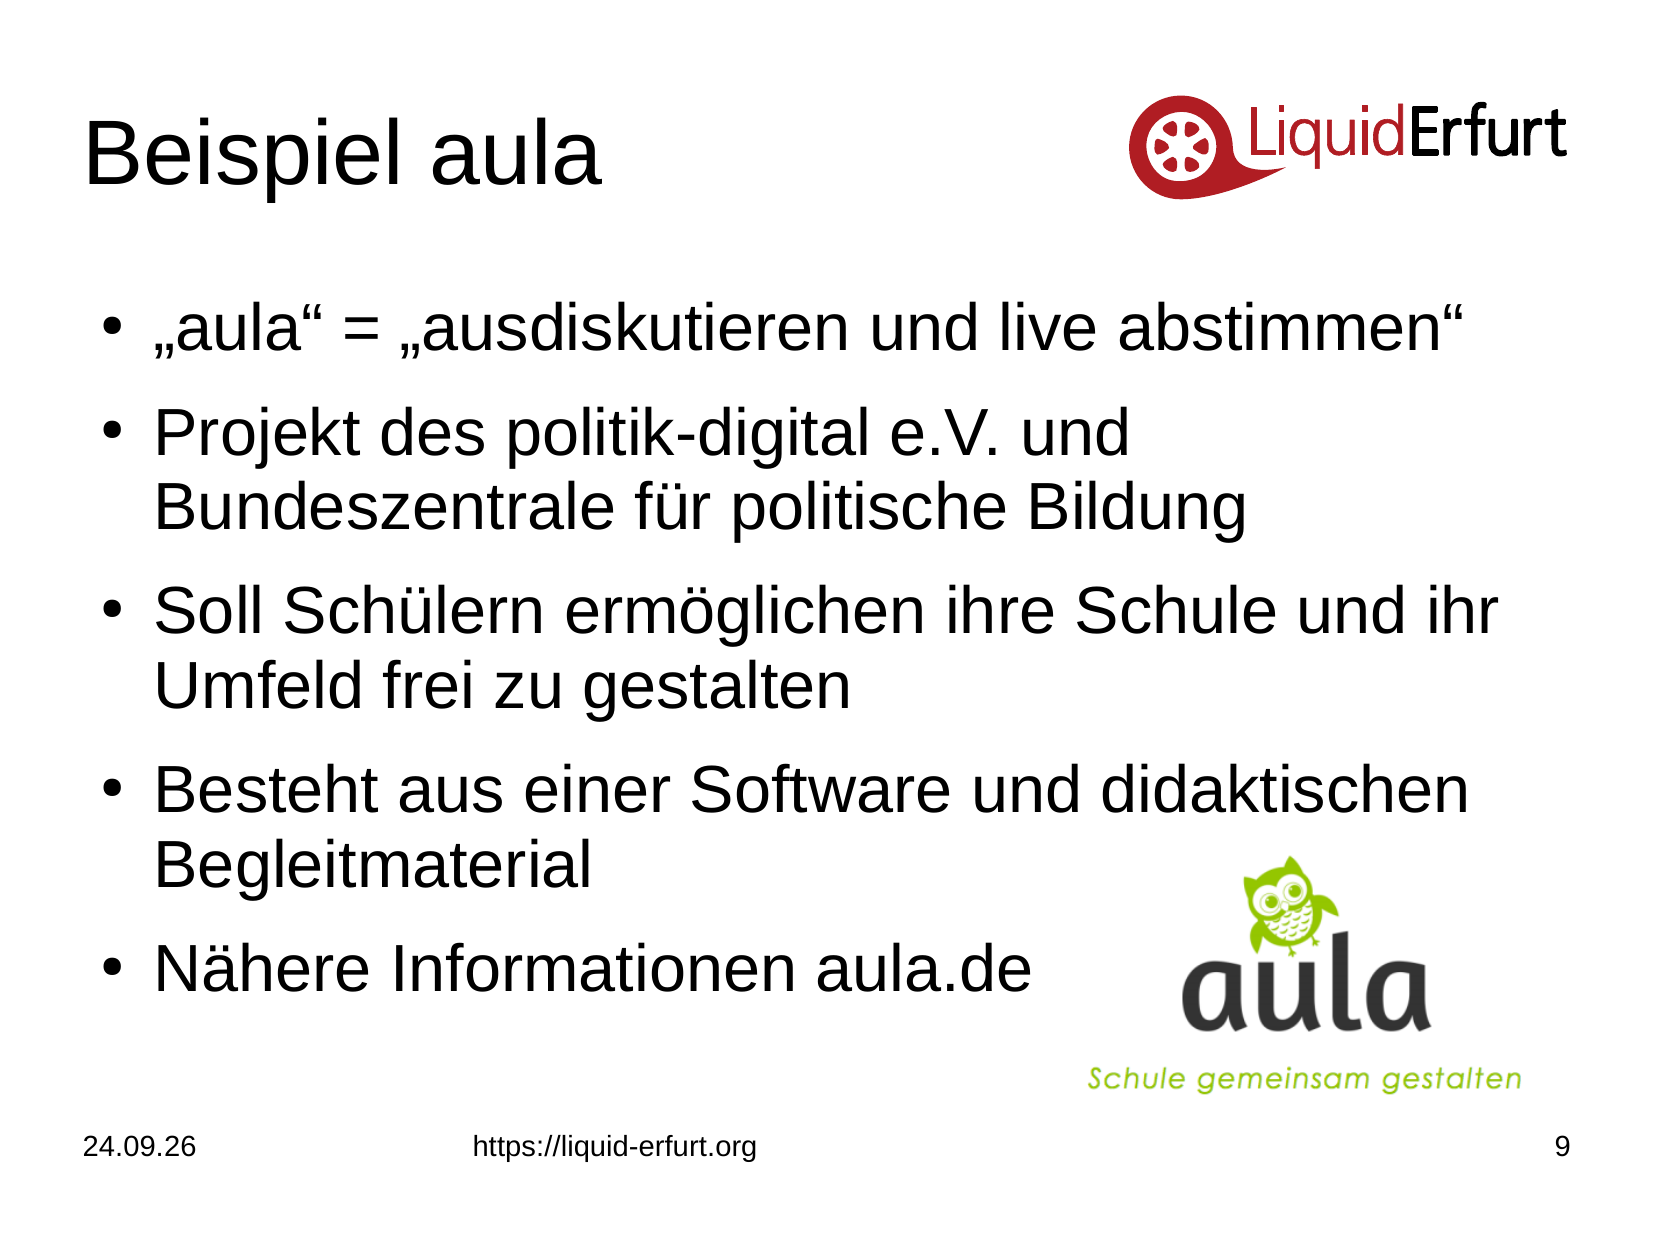

# Beispiel aula
„aula“ = „ausdiskutieren und live abstimmen“
Projekt des politik-digital e.V. und Bundeszentrale für politische Bildung
Soll Schülern ermöglichen ihre Schule und ihr Umfeld frei zu gestalten
Besteht aus einer Software und didaktischen Begleitmaterial
Nähere Informationen aula.de
https://liquid-erfurt.org
9